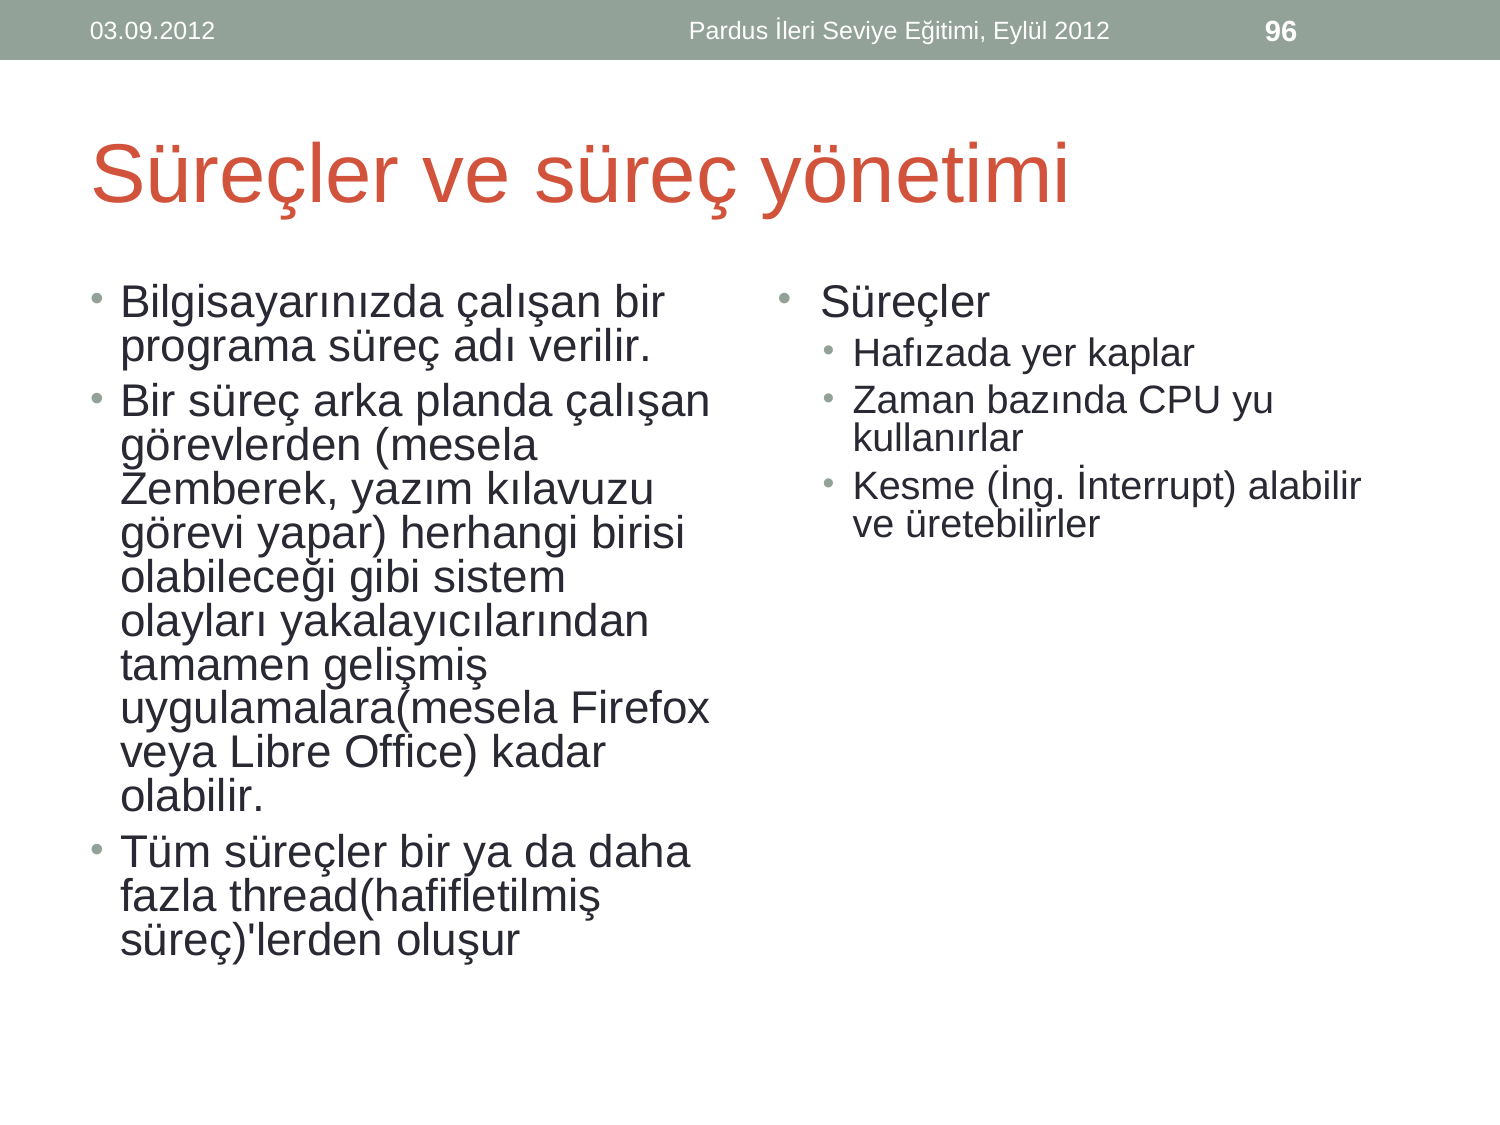

03.09.2012
Pardus İleri Seviye Eğitimi, Eylül 2012
# Süreçler ve süreç yönetimi
Bilgisayarınızda çalışan bir programa süreç adı verilir.
Bir süreç arka planda çalışan görevlerden (mesela Zemberek, yazım kılavuzu görevi yapar) herhangi birisi olabileceği gibi sistem olayları yakalayıcılarından tamamen gelişmiş uygulamalara(mesela Firefox veya Libre Office) kadar olabilir.
Tüm süreçler bir ya da daha fazla thread(hafifletilmiş süreç)'lerden oluşur
 Süreçler
Hafızada yer kaplar
Zaman bazında CPU yu kullanırlar
Kesme (İng. İnterrupt) alabilir ve üretebilirler